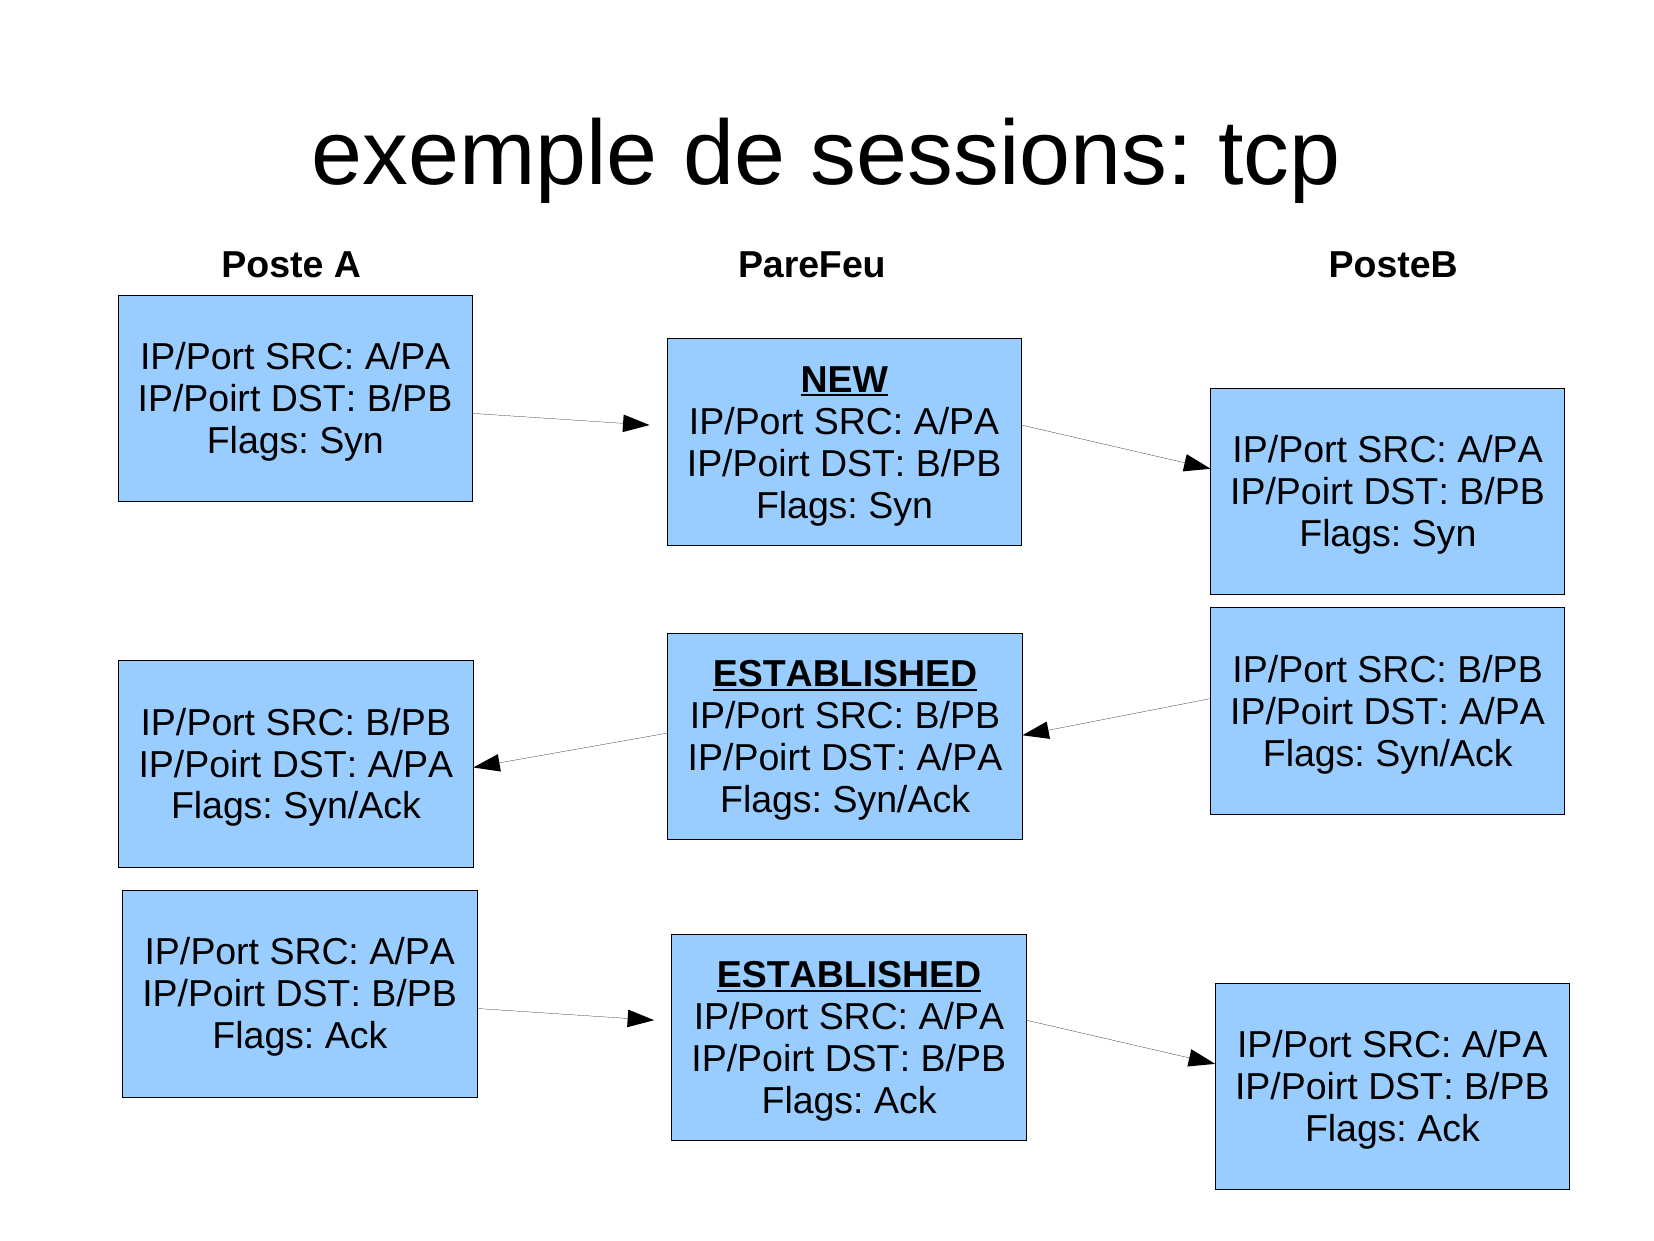

# exemple de sessions: tcp
Poste A						PareFeu						PosteB
IP/Port SRC: A/PA
IP/Poirt DST: B/PB
Flags: Syn
NEW
IP/Port SRC: A/PA
IP/Poirt DST: B/PB
Flags: Syn
IP/Port SRC: A/PA
IP/Poirt DST: B/PB
Flags: Syn
IP/Port SRC: B/PB
IP/Poirt DST: A/PA
Flags: Syn/Ack
ESTABLISHED
IP/Port SRC: B/PB
IP/Poirt DST: A/PA
Flags: Syn/Ack
IP/Port SRC: B/PB
IP/Poirt DST: A/PA
Flags: Syn/Ack
IP/Port SRC: A/PA
IP/Poirt DST: B/PB
Flags: Ack
ESTABLISHED
IP/Port SRC: A/PA
IP/Poirt DST: B/PB
Flags: Ack
IP/Port SRC: A/PA
IP/Poirt DST: B/PB
Flags: Ack